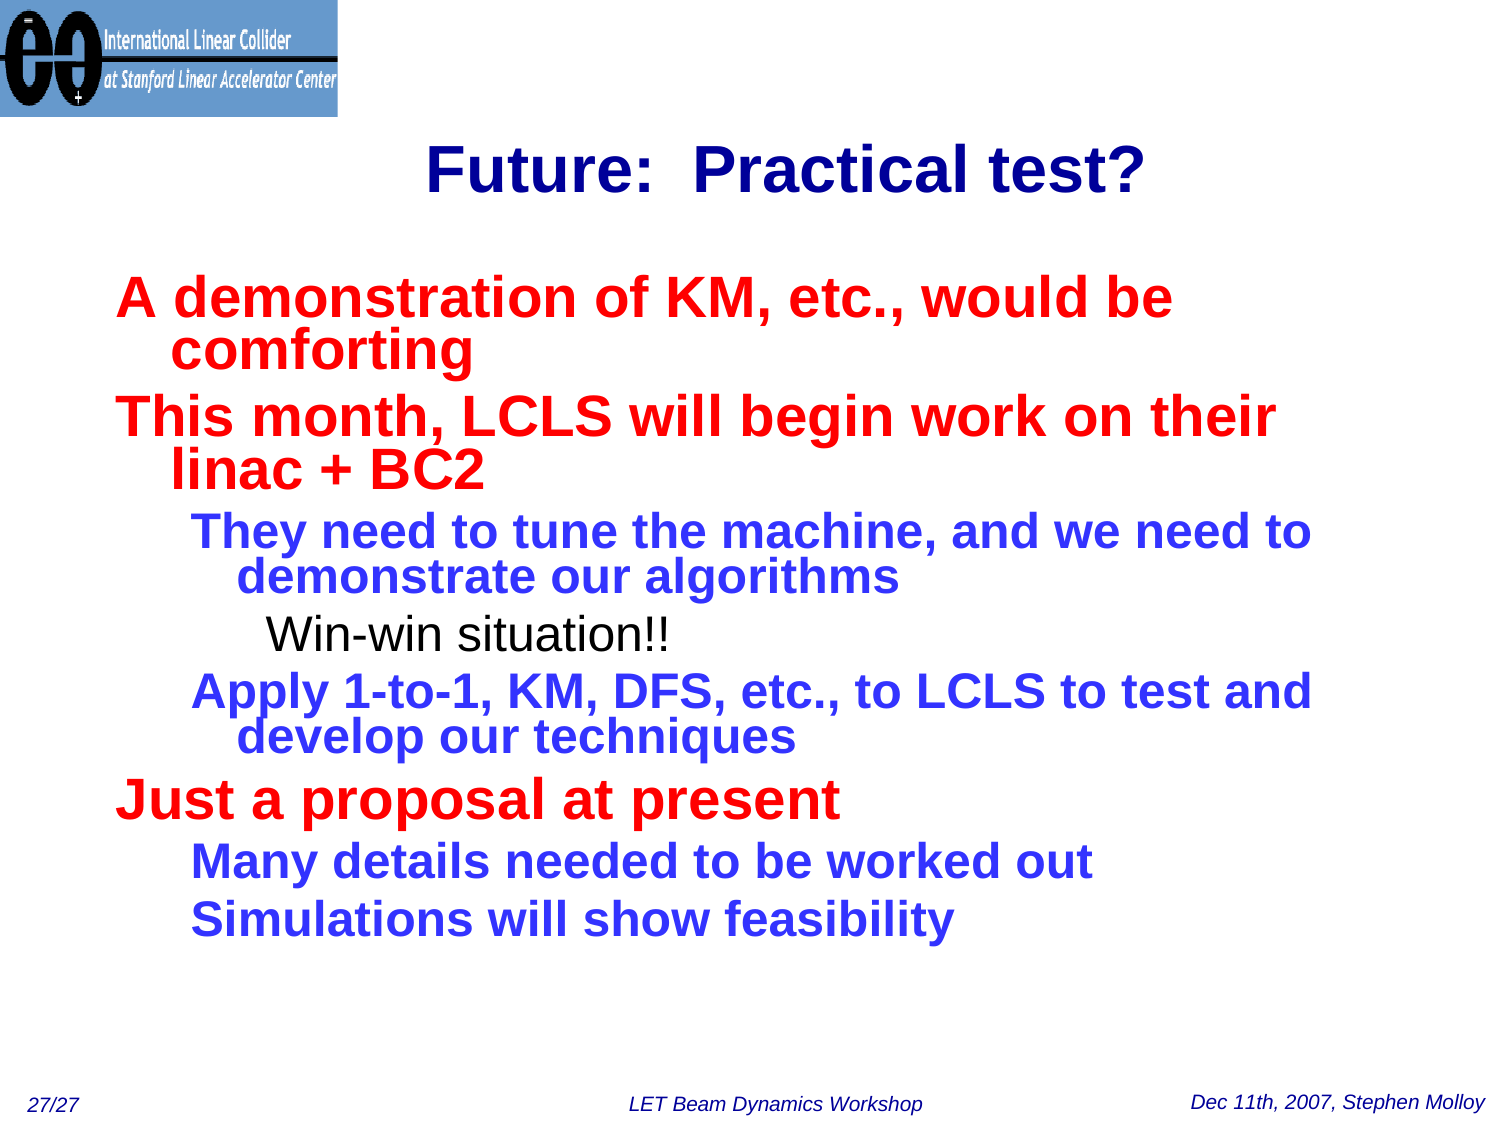

# Future: Practical test?
A demonstration of KM, etc., would be comforting
This month, LCLS will begin work on their linac + BC2
They need to tune the machine, and we need to demonstrate our algorithms
Win-win situation!!
Apply 1-to-1, KM, DFS, etc., to LCLS to test and develop our techniques
Just a proposal at present
Many details needed to be worked out
Simulations will show feasibility